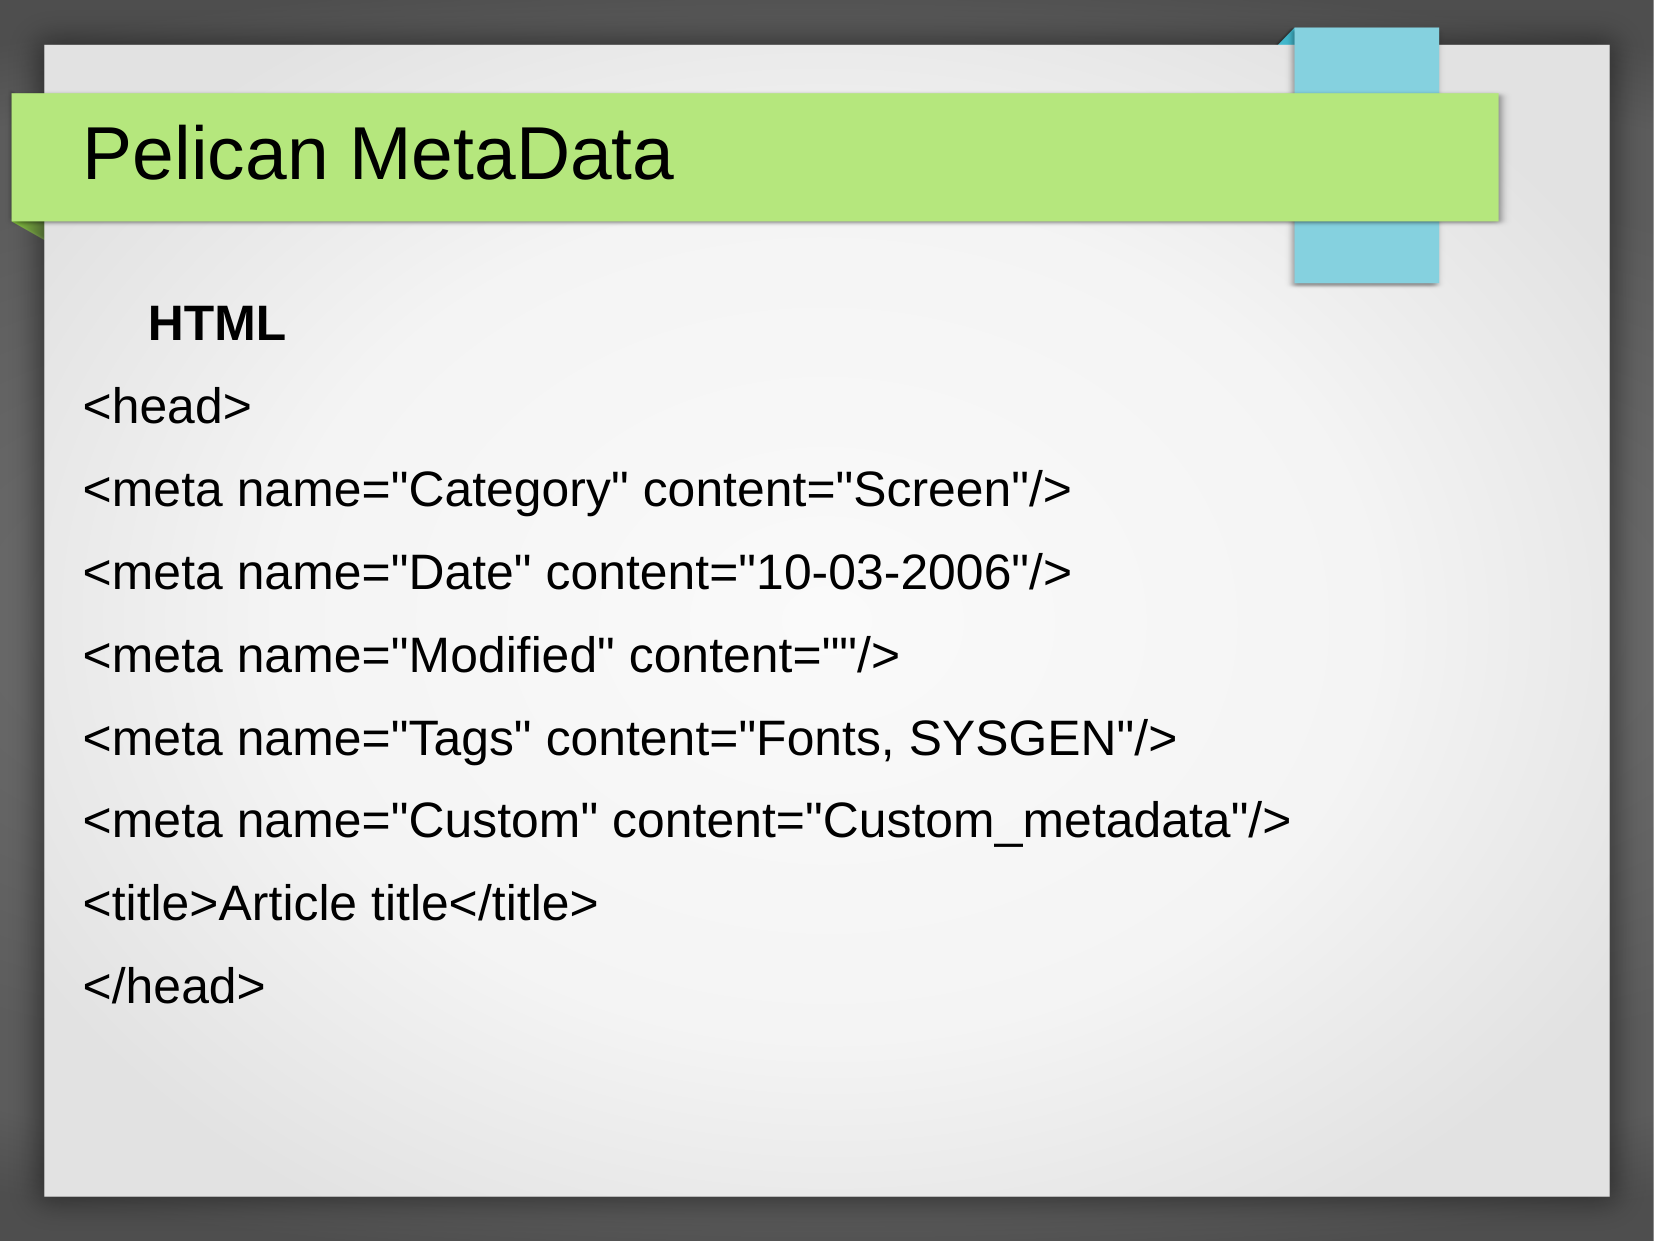

# Pelican MetaData
HTML
<head>
<meta name="Category" content="Screen"/>
<meta name="Date" content="10-03-2006"/>
<meta name="Modified" content=""/>
<meta name="Tags" content="Fonts, SYSGEN"/>
<meta name="Custom" content="Custom_metadata"/>
<title>Article title</title>
</head>